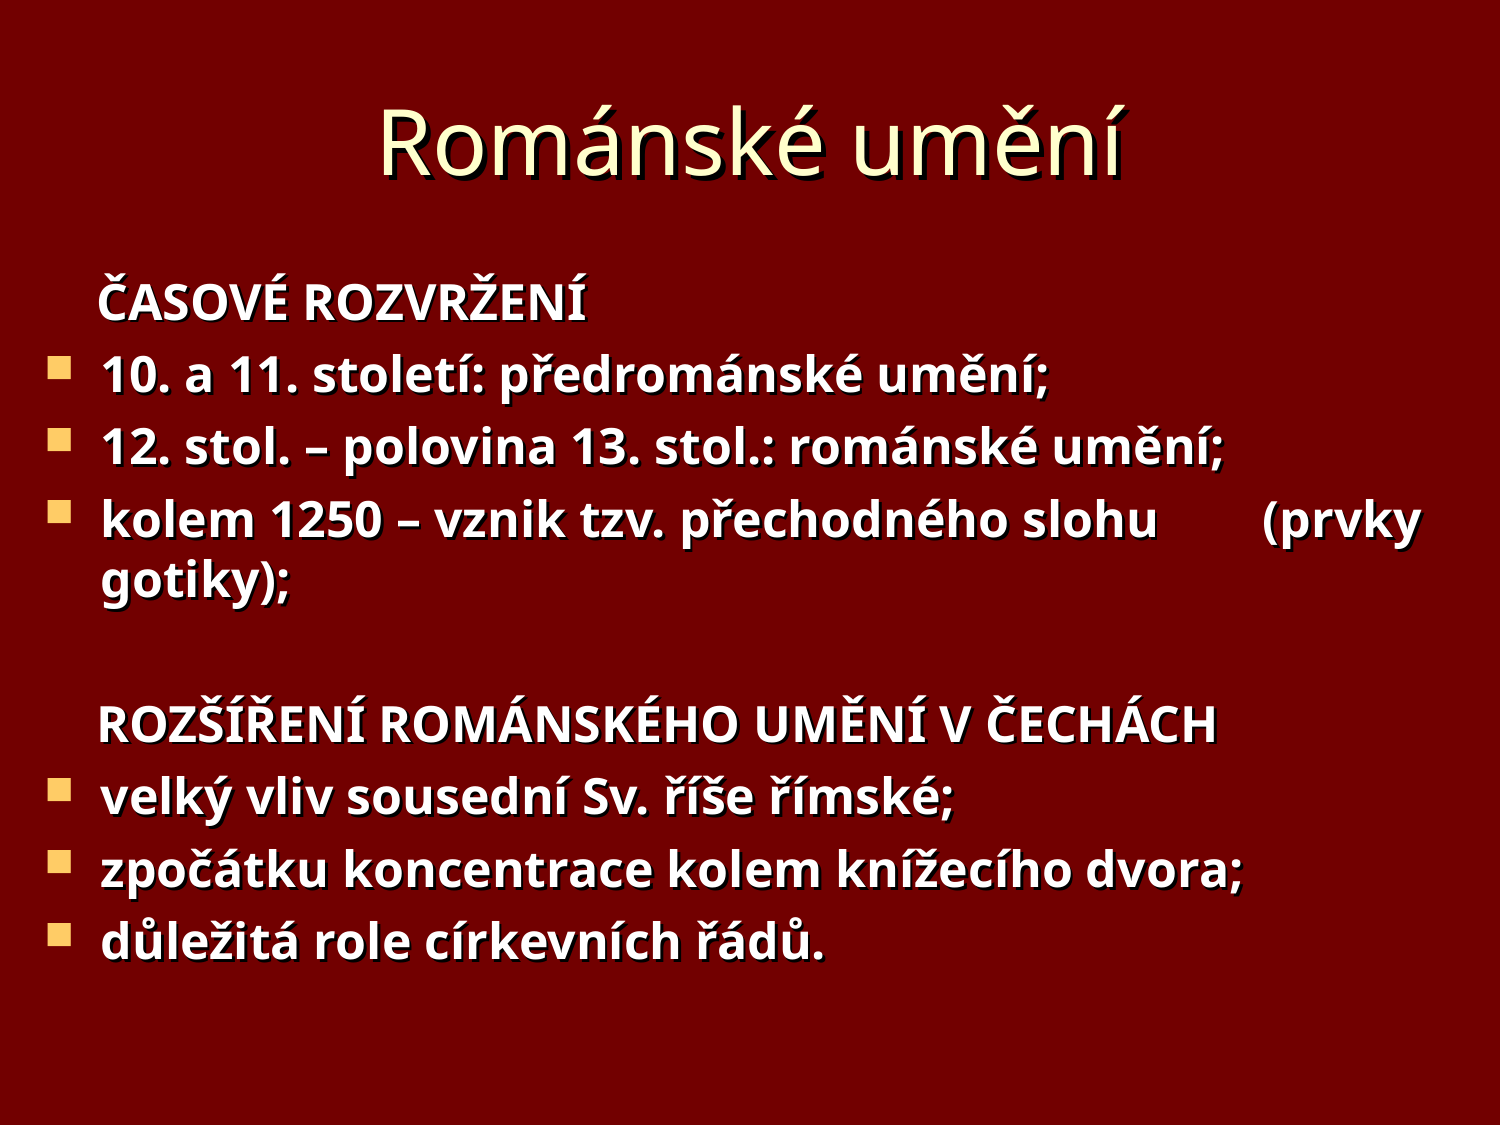

# Románské umění
 ČASOVÉ ROZVRŽENÍ
10. a 11. století: předrománské umění;
12. stol. – polovina 13. stol.: románské umění;
kolem 1250 – vznik tzv. přechodného slohu (prvky gotiky);
 ROZŠÍŘENÍ ROMÁNSKÉHO UMĚNÍ V ČECHÁCH
velký vliv sousední Sv. říše římské;
zpočátku koncentrace kolem knížecího dvora;
důležitá role církevních řádů.